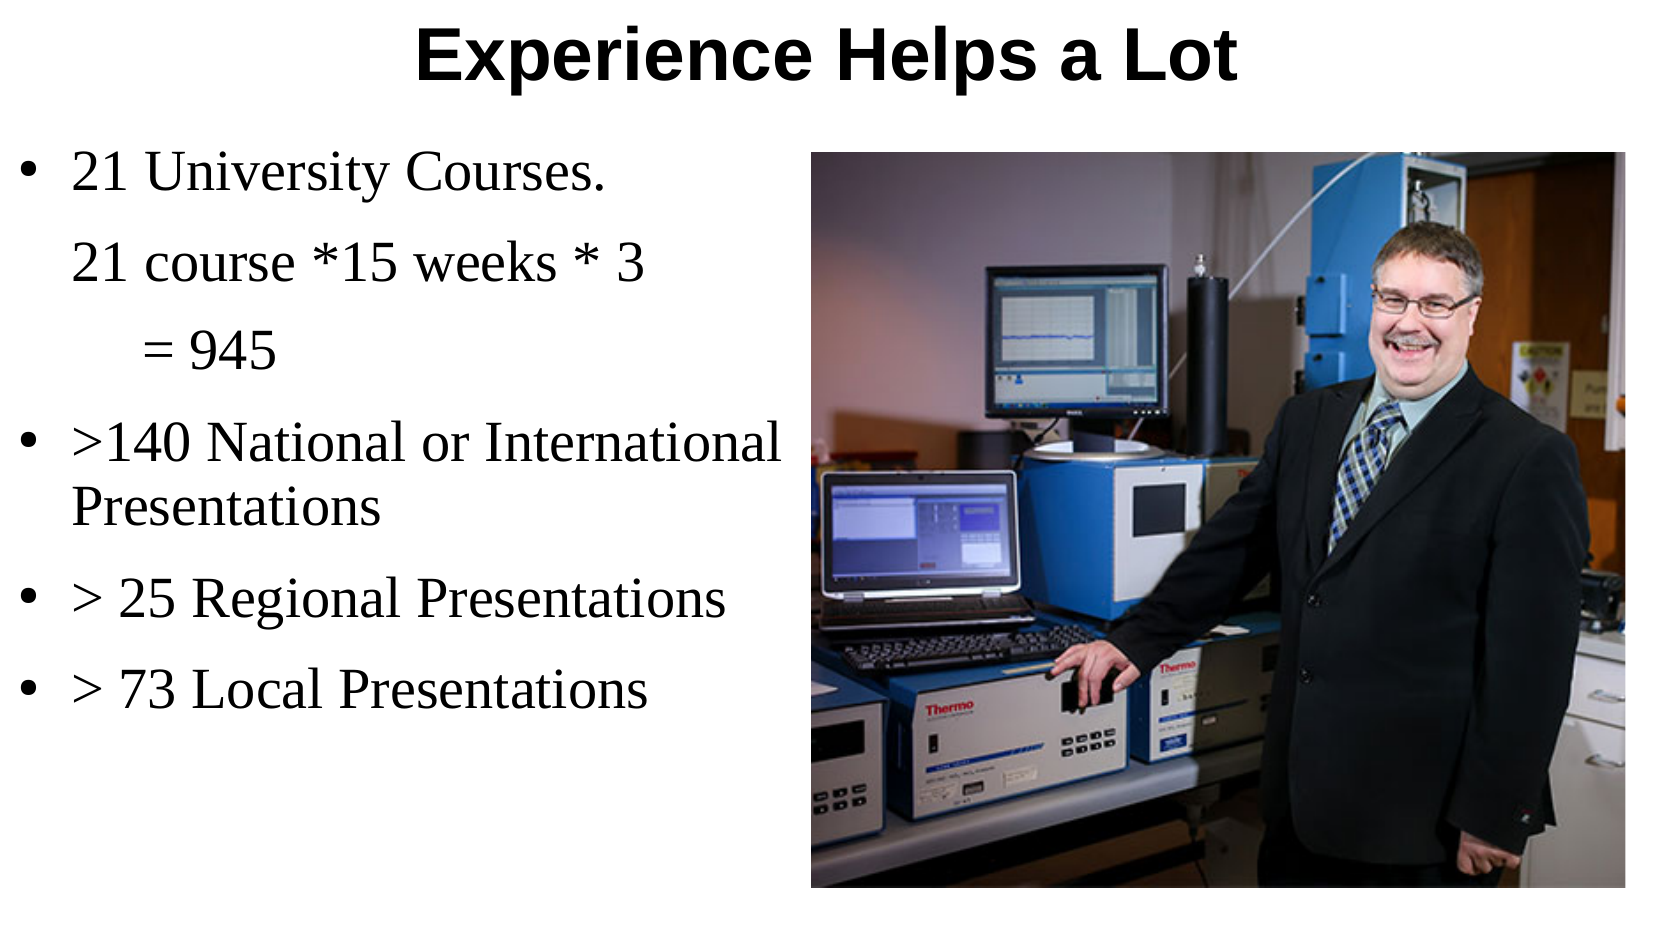

# Experience Helps a Lot
21 University Courses.
21 course *15 weeks * 3
= 945
>140 National or International Presentations
> 25 Regional Presentations
> 73 Local Presentations